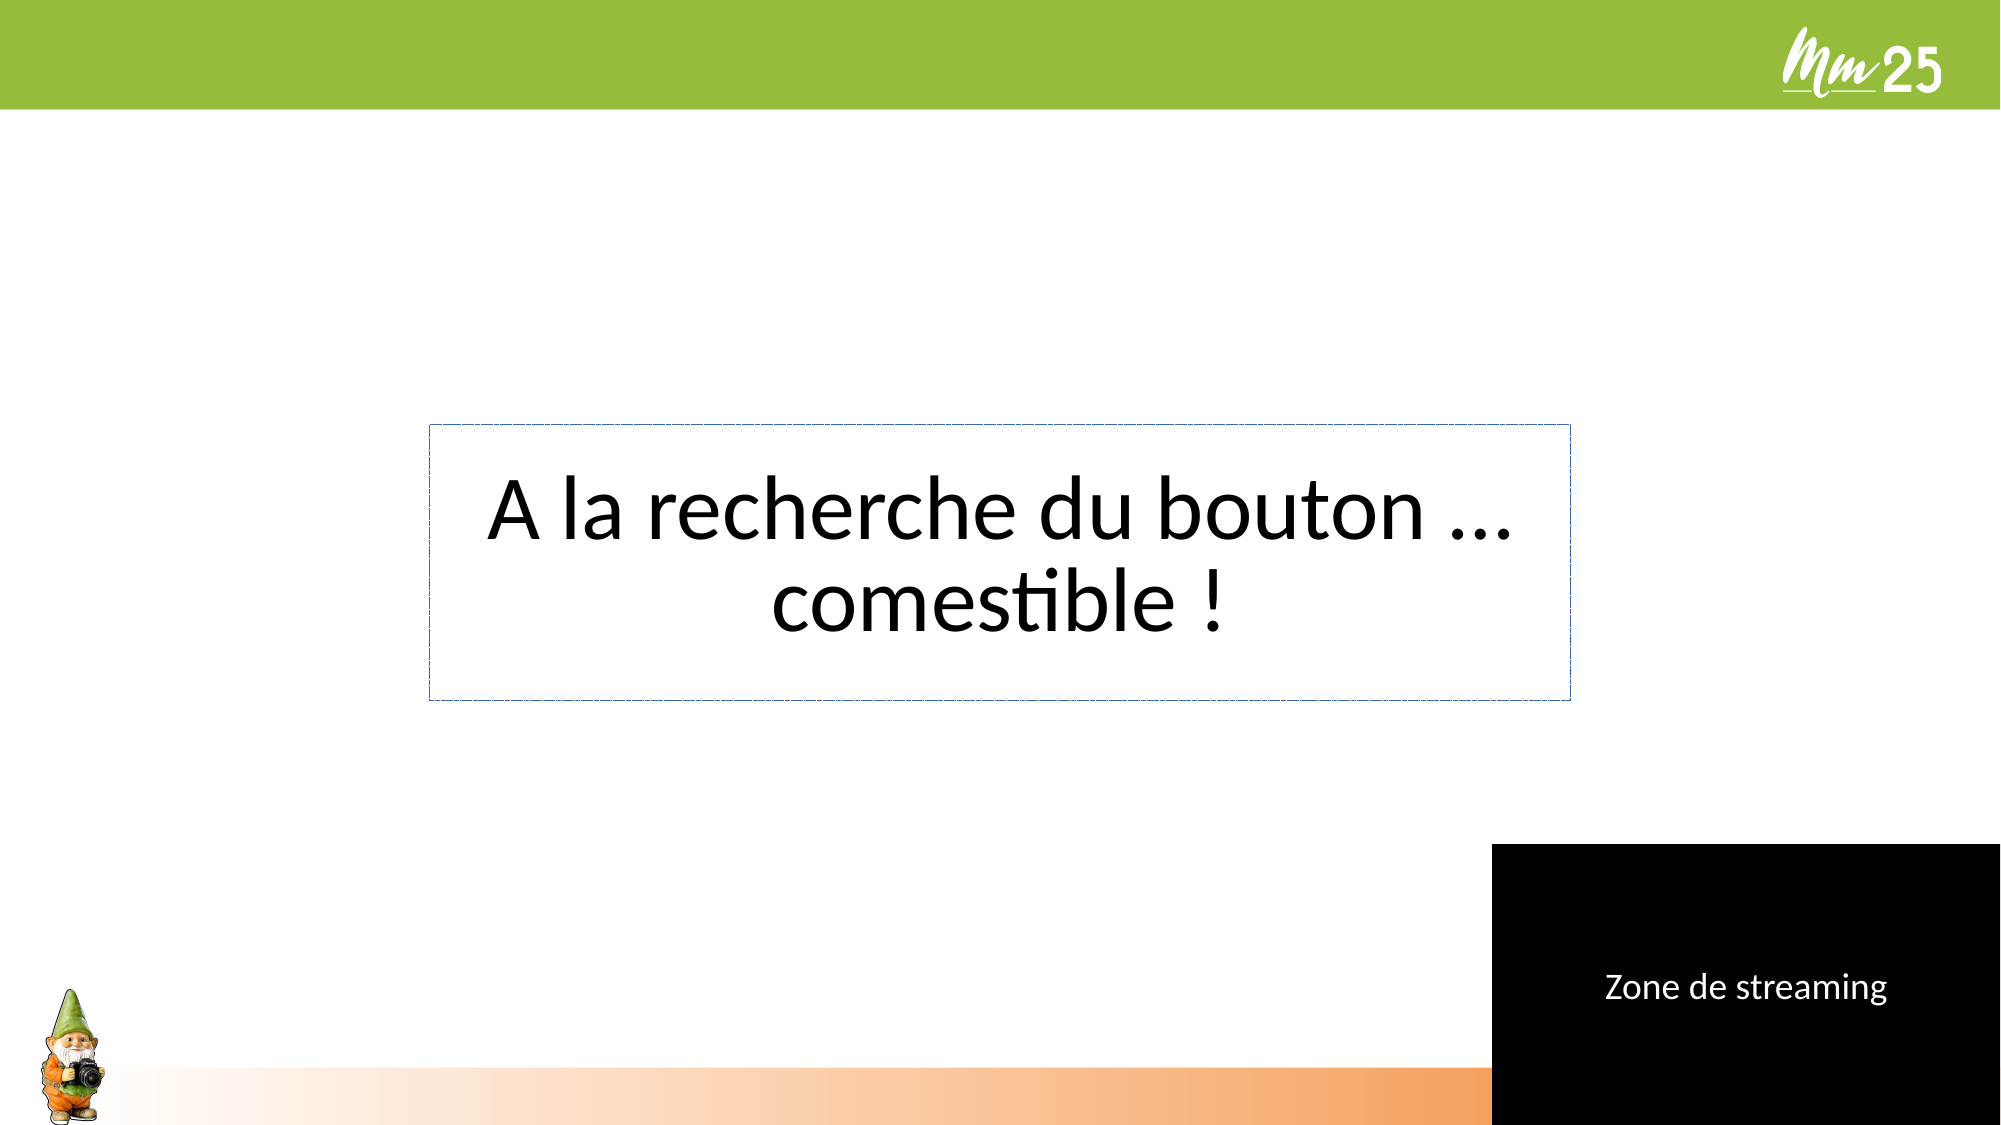

# A la recherche du bouton … comestible !